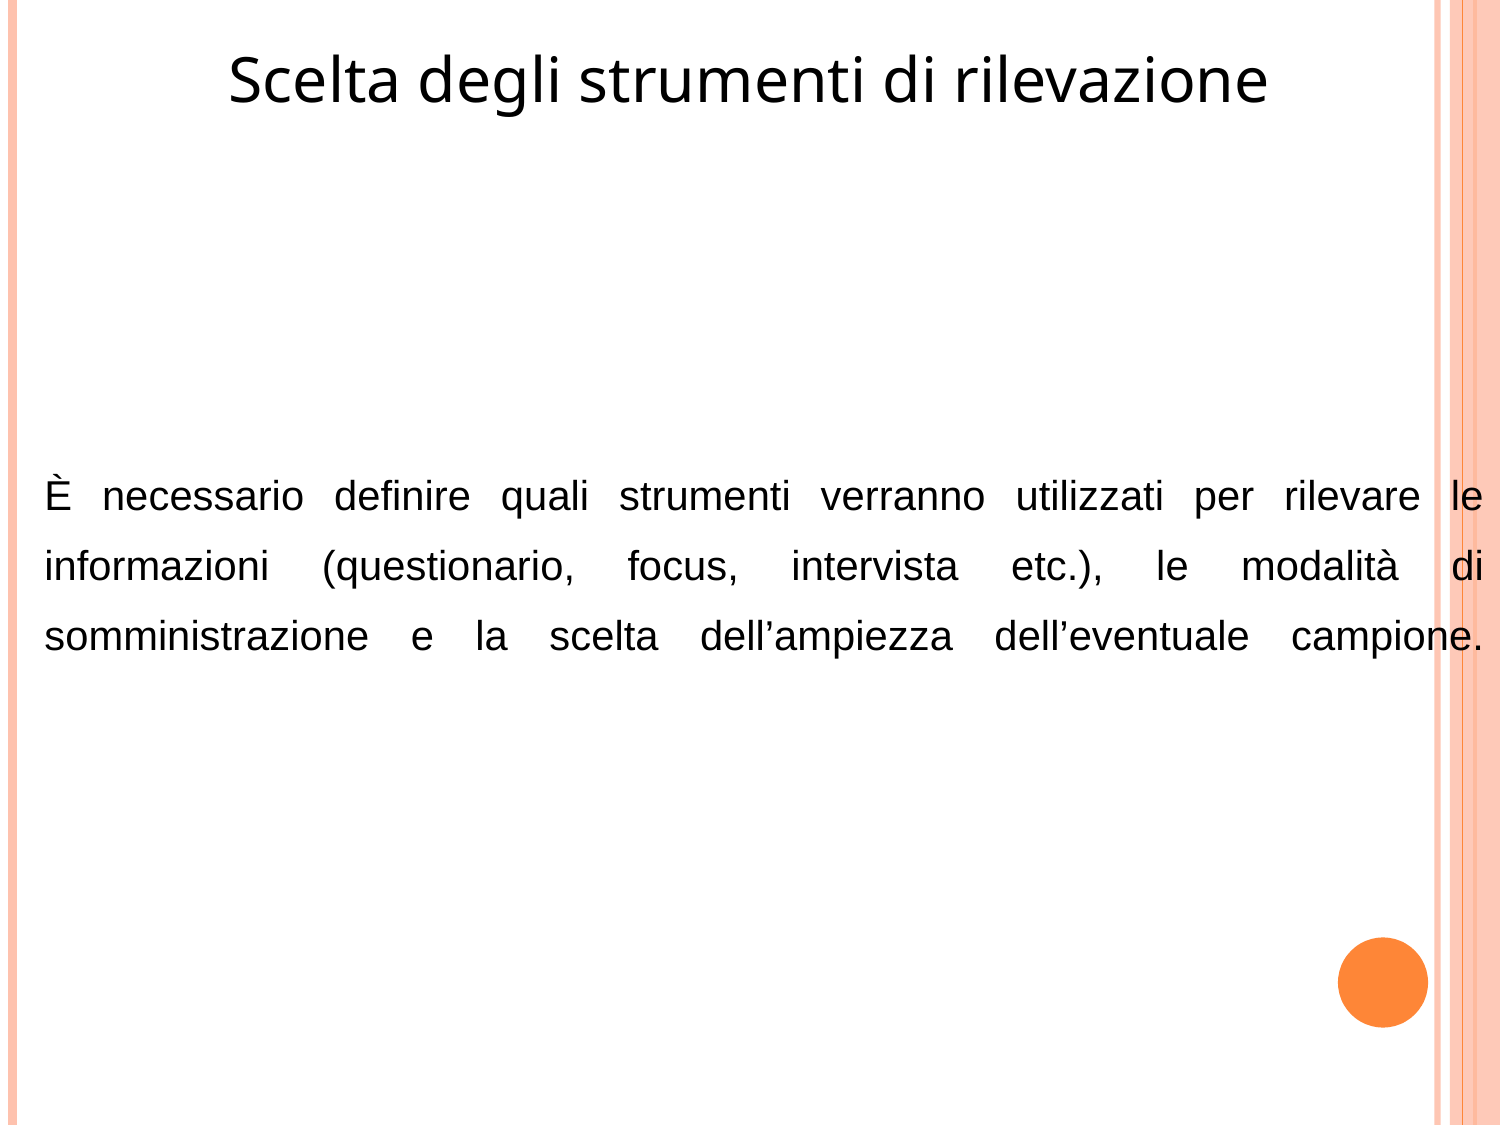

Scelta degli strumenti di rilevazione
È necessario definire quali strumenti verranno utilizzati per rilevare le informazioni (questionario, focus, intervista etc.), le modalità di somministrazione e la scelta dell’ampiezza dell’eventuale campione.